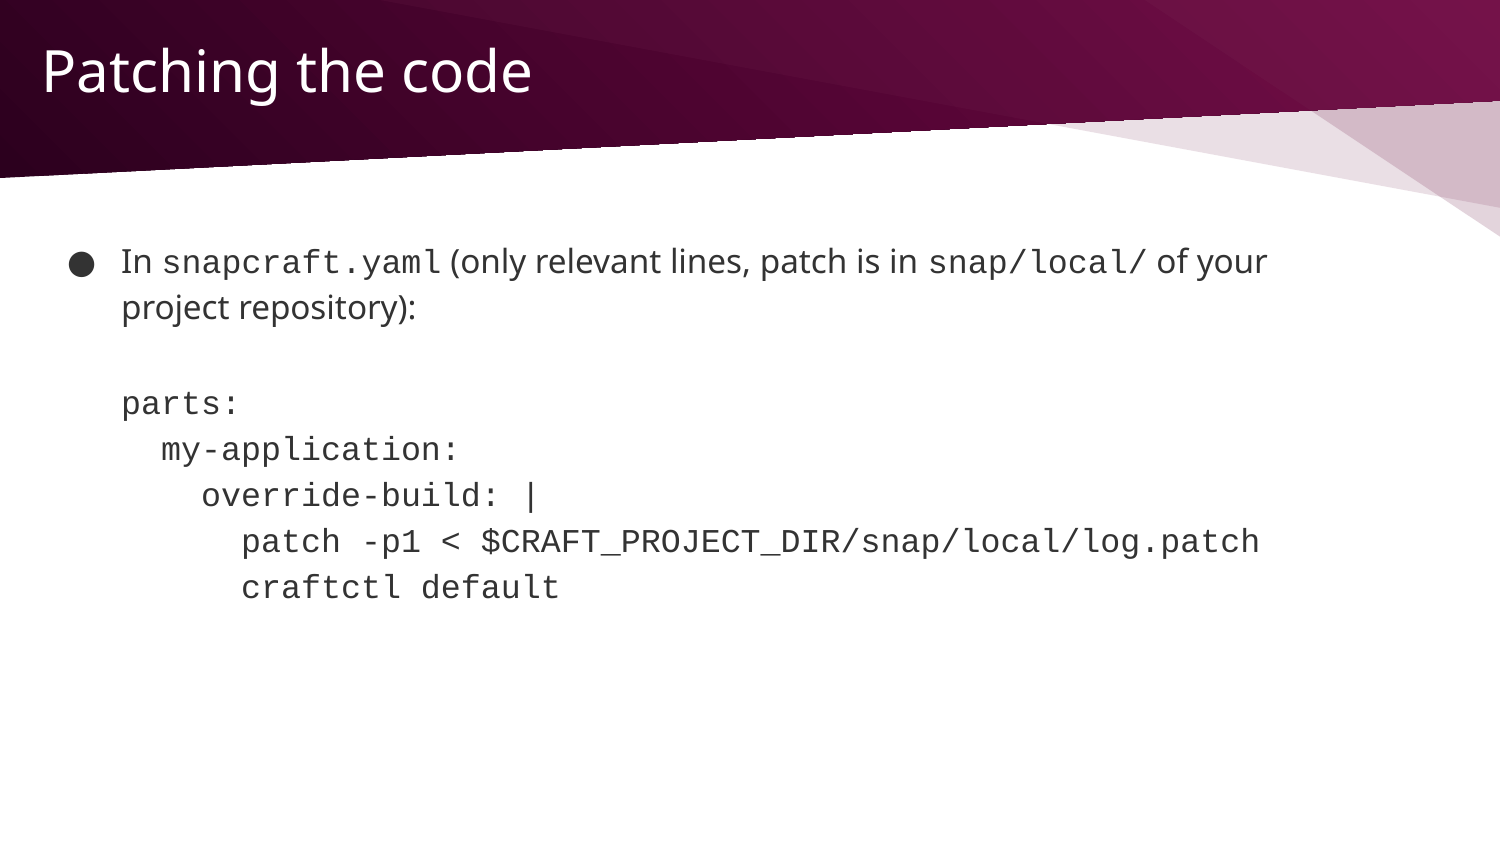

Patching the code
# In snapcraft.yaml (only relevant lines, patch is in snap/local/ of your project repository): parts: my-application: override-build: | patch -p1 < $CRAFT_PROJECT_DIR/snap/local/log.patch craftctl default